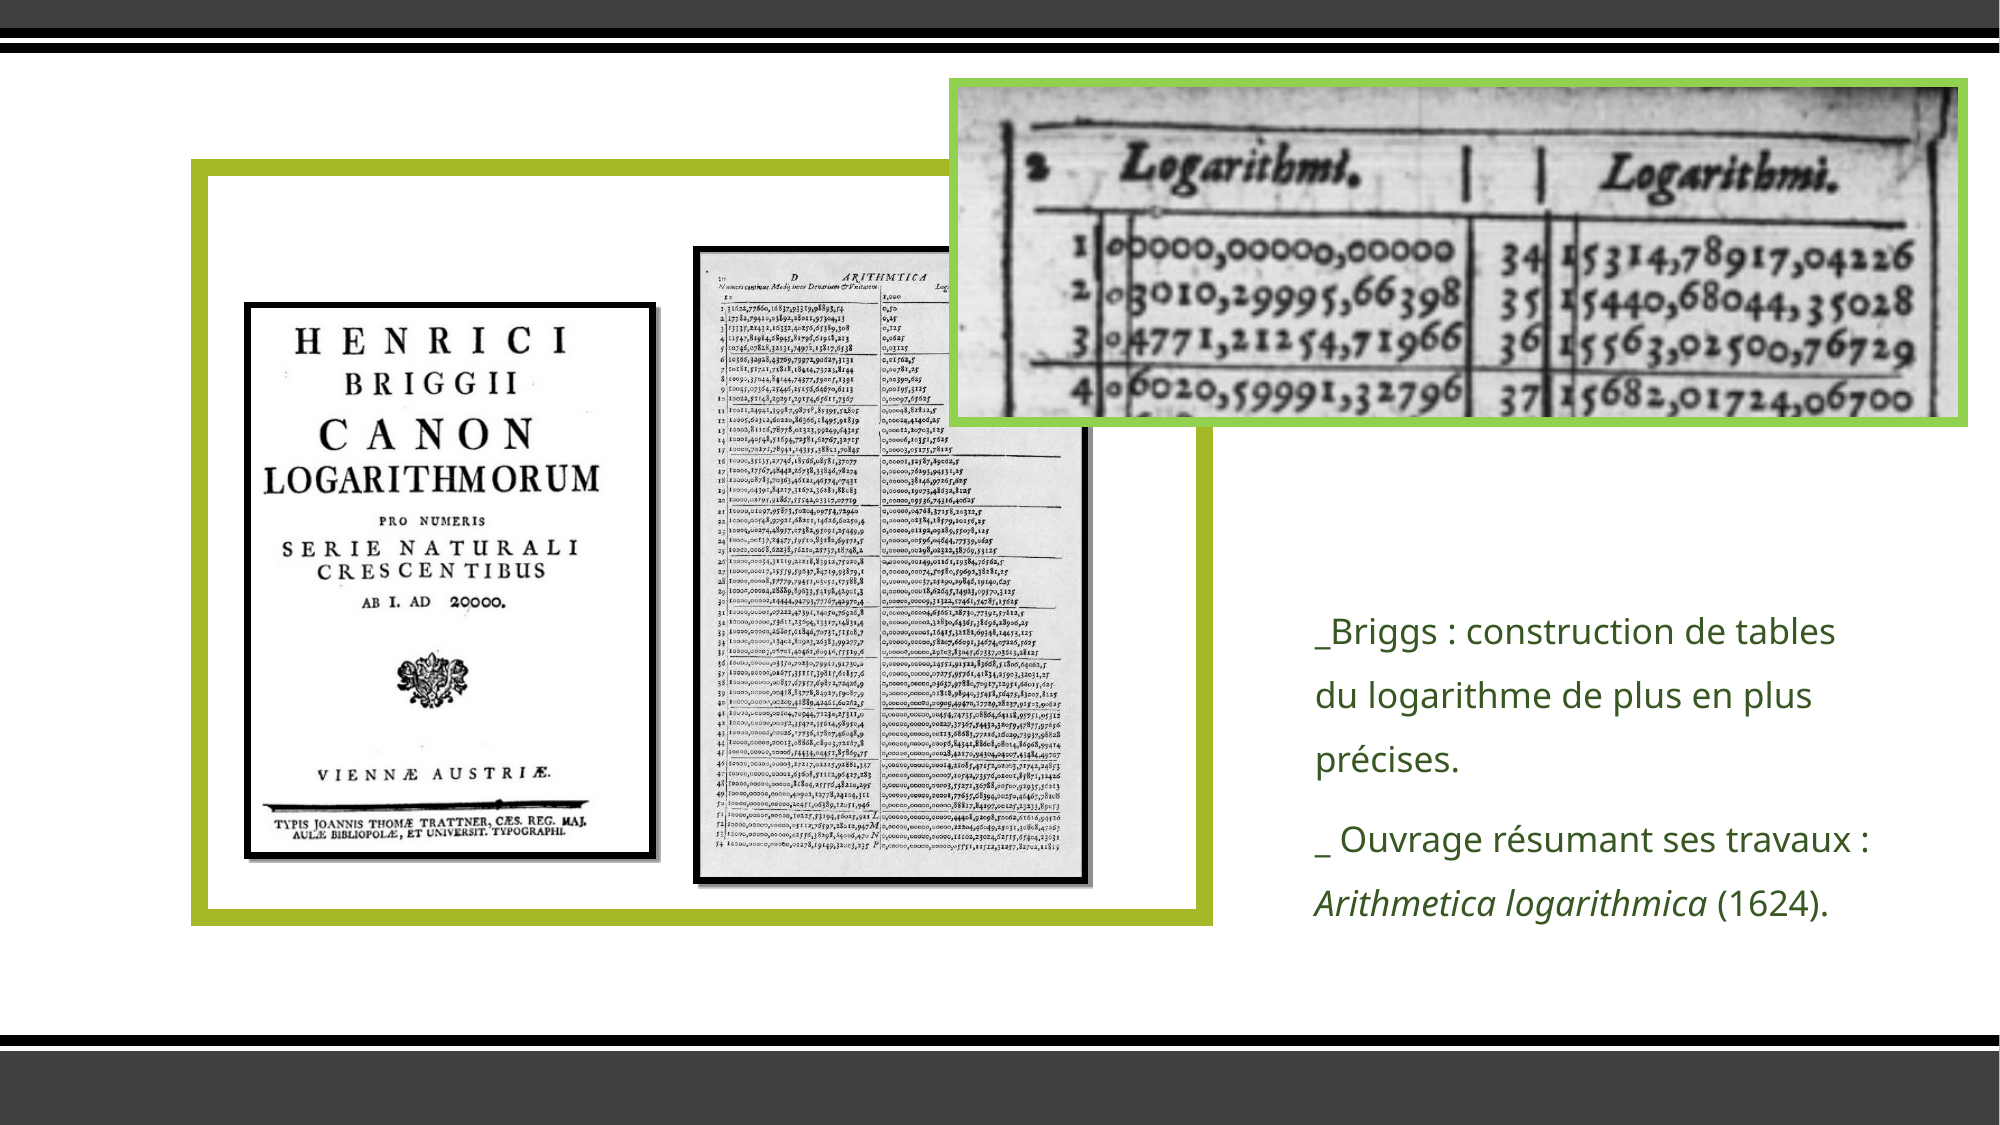

# _Briggs : construction de tables du logarithme de plus en plus précises.
_ Ouvrage résumant ses travaux : Arithmetica logarithmica (1624).